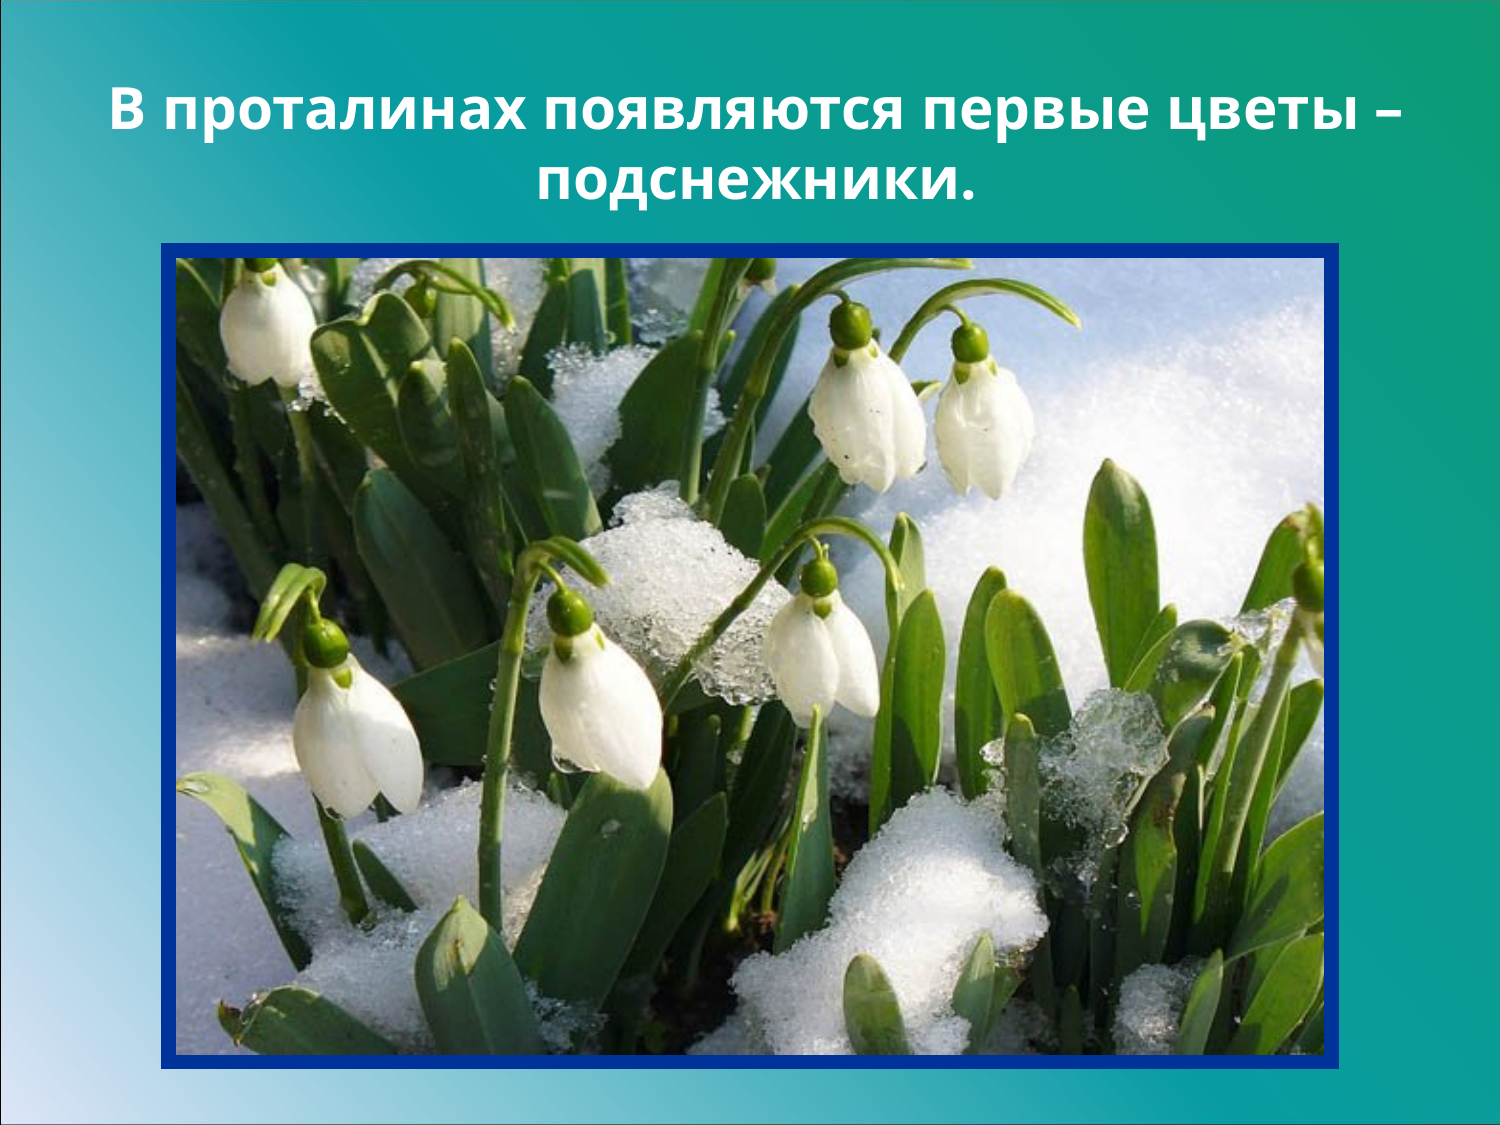

# В проталинах появляются первые цветы – подснежники.